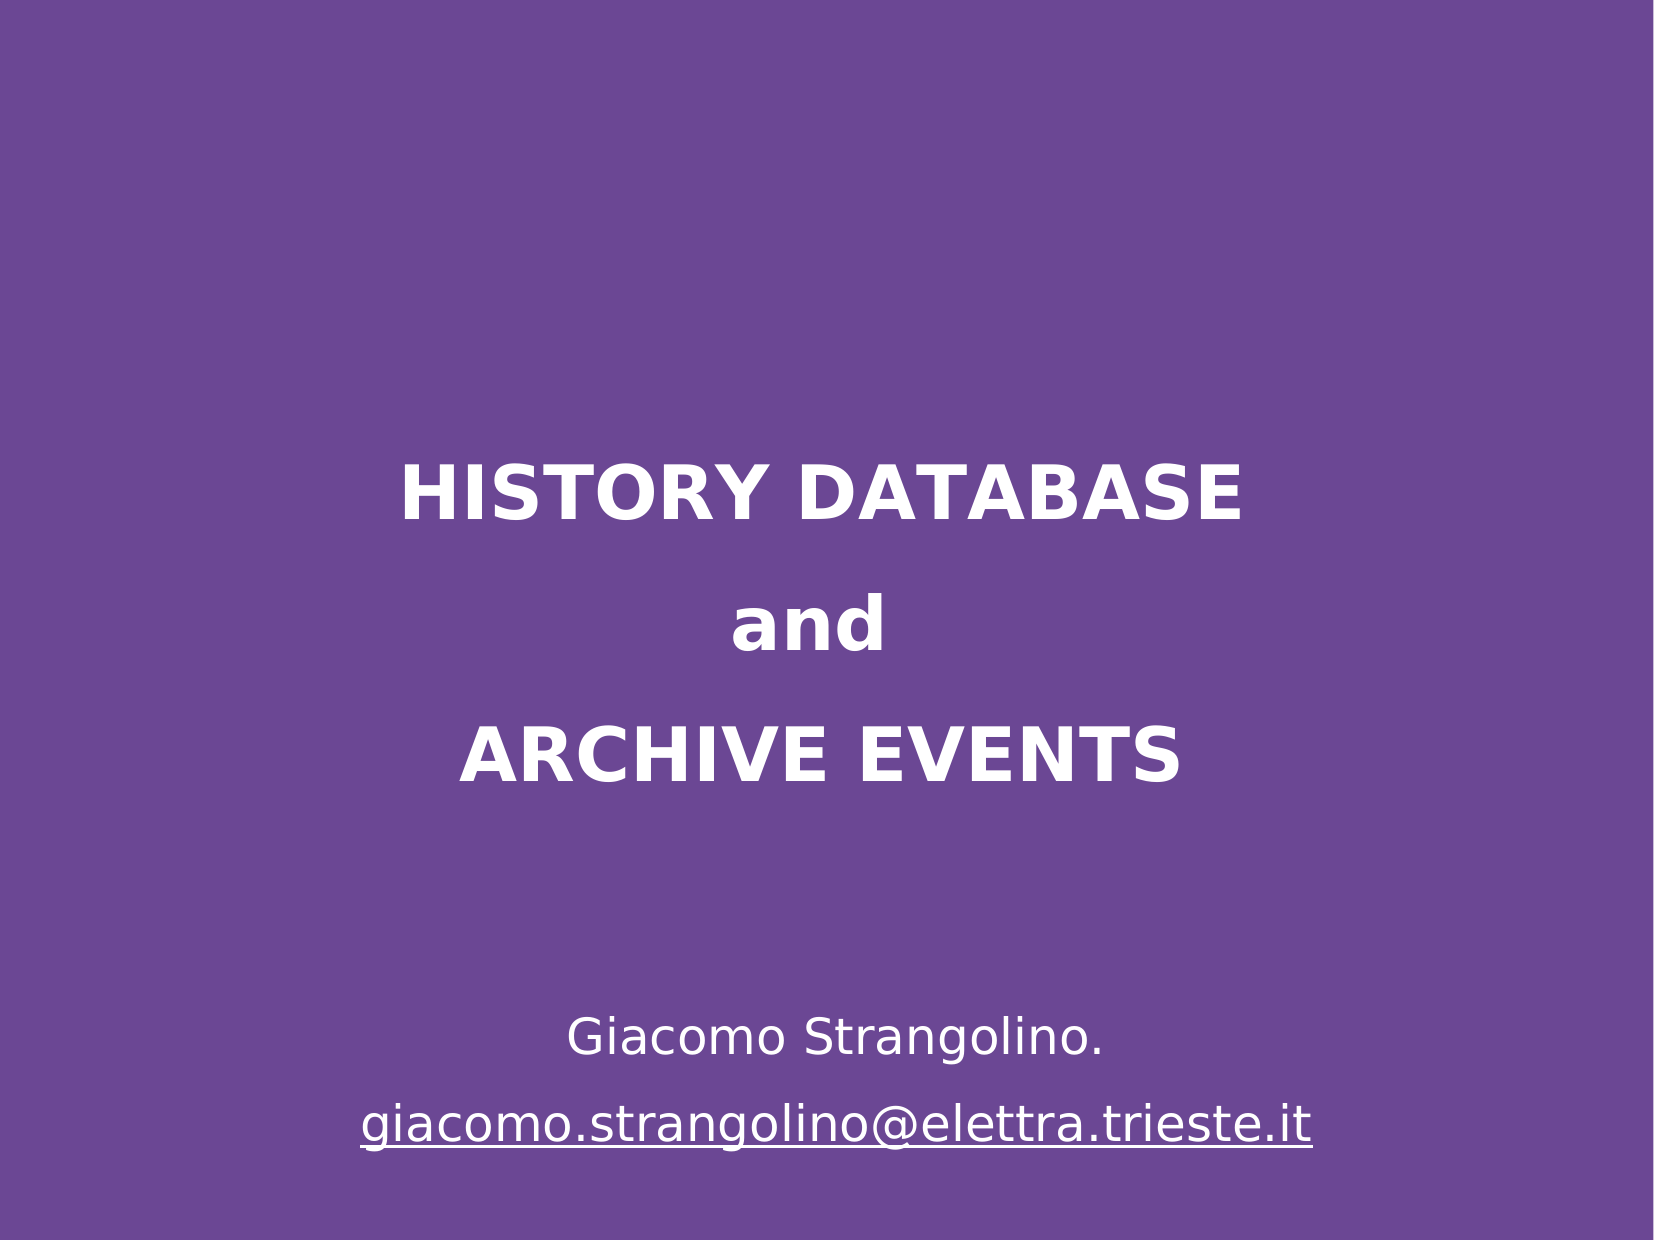

HISTORY DATABASE
and
ARCHIVE EVENTS
Giacomo Strangolino.
giacomo.strangolino@elettra.trieste.it